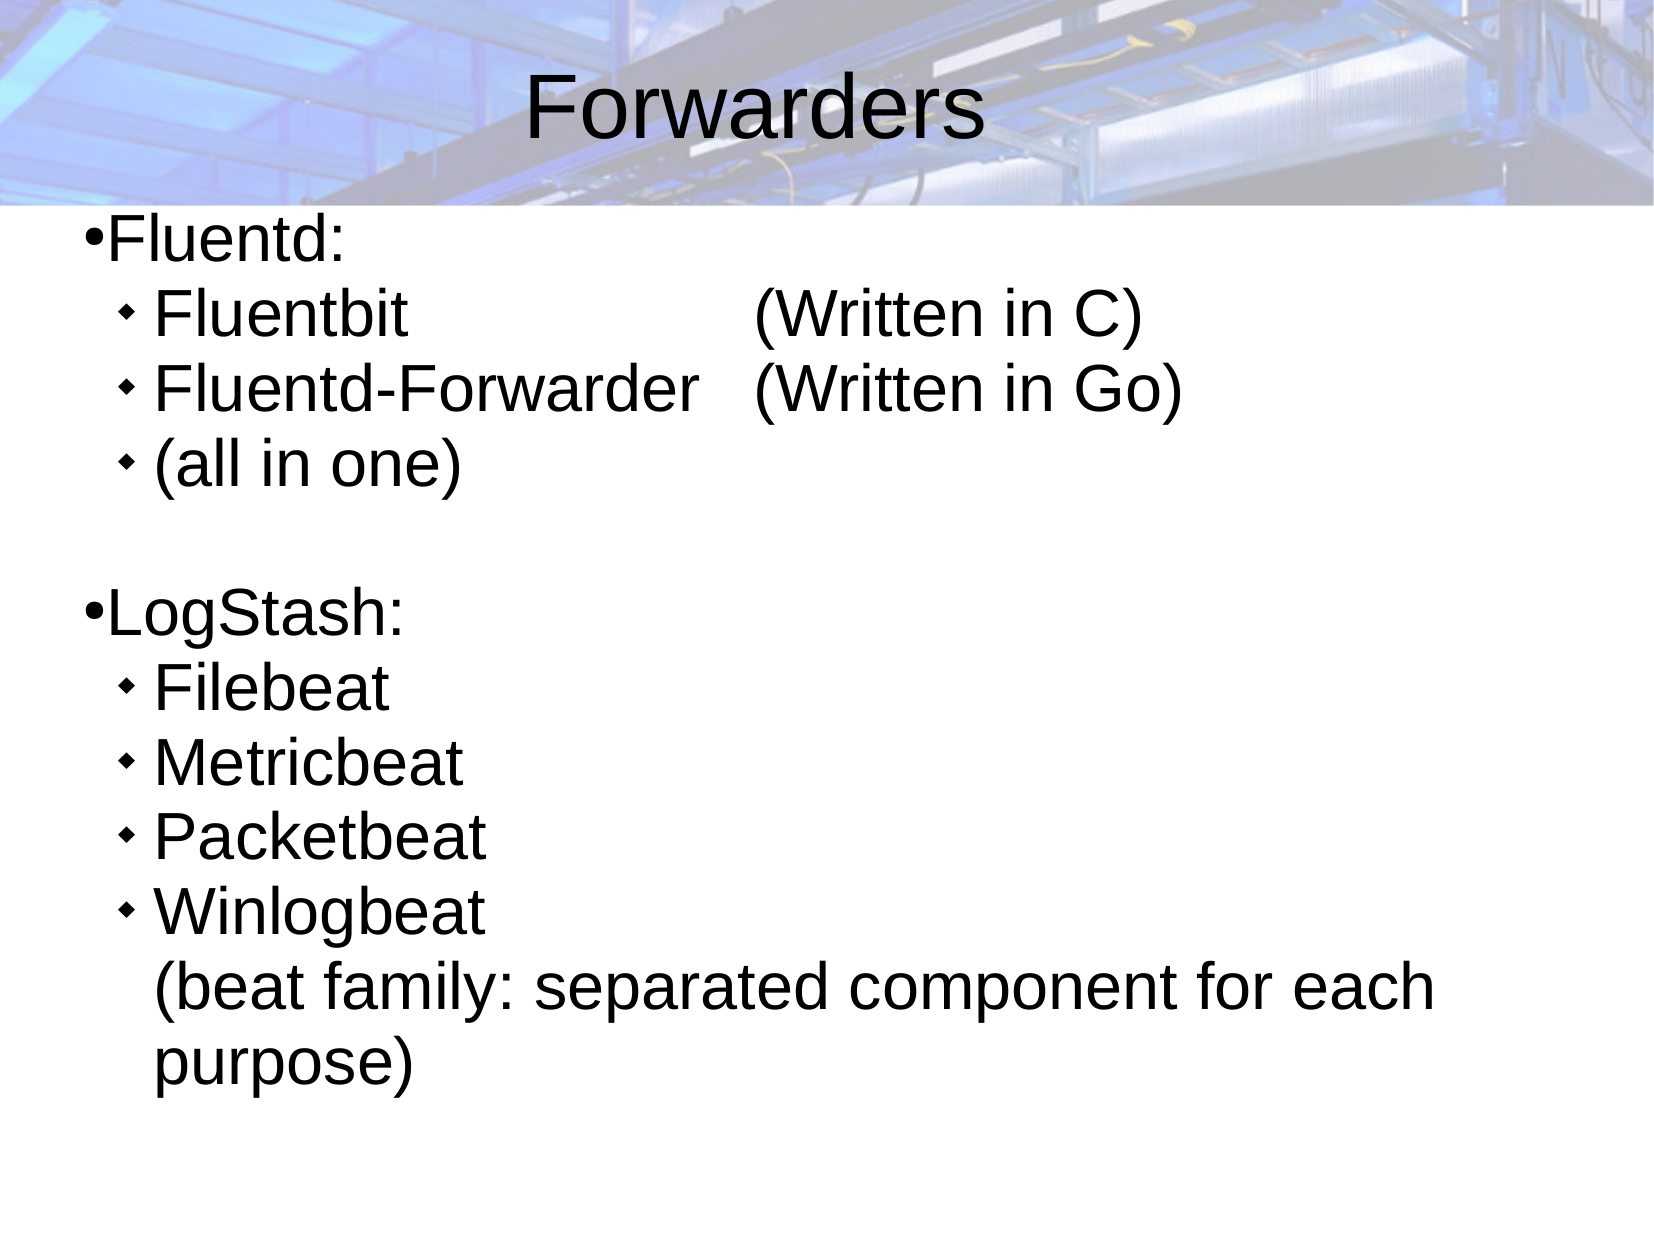

# Forwarders
Fluentd:
Fluentbit					(Written in C)
Fluentd-Forwarder	(Written in Go)
(all in one)
LogStash:
Filebeat
Metricbeat
Packetbeat
Winlogbeat
(beat family: separated component for each purpose)